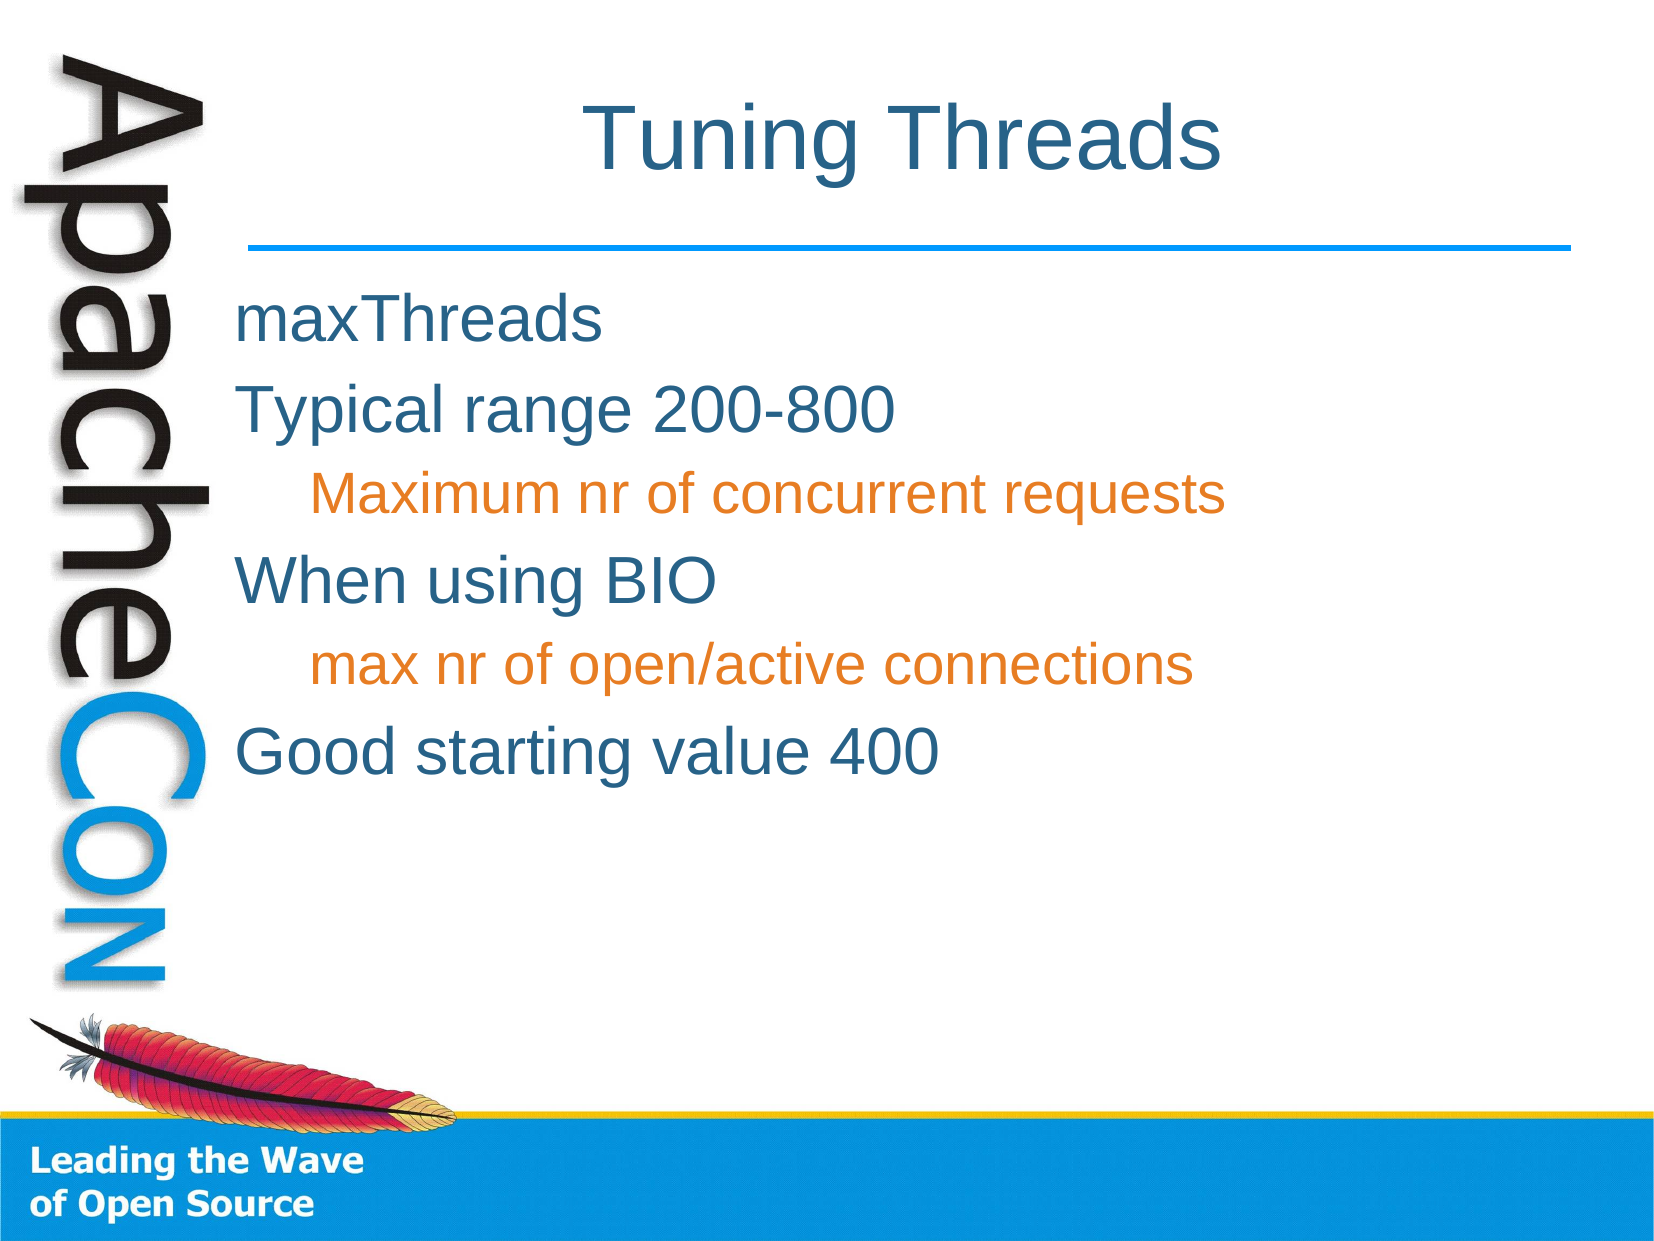

# Tuning Threads
maxThreads
Typical range 200-800
Maximum nr of concurrent requests
When using BIO
max nr of open/active connections
Good starting value 400